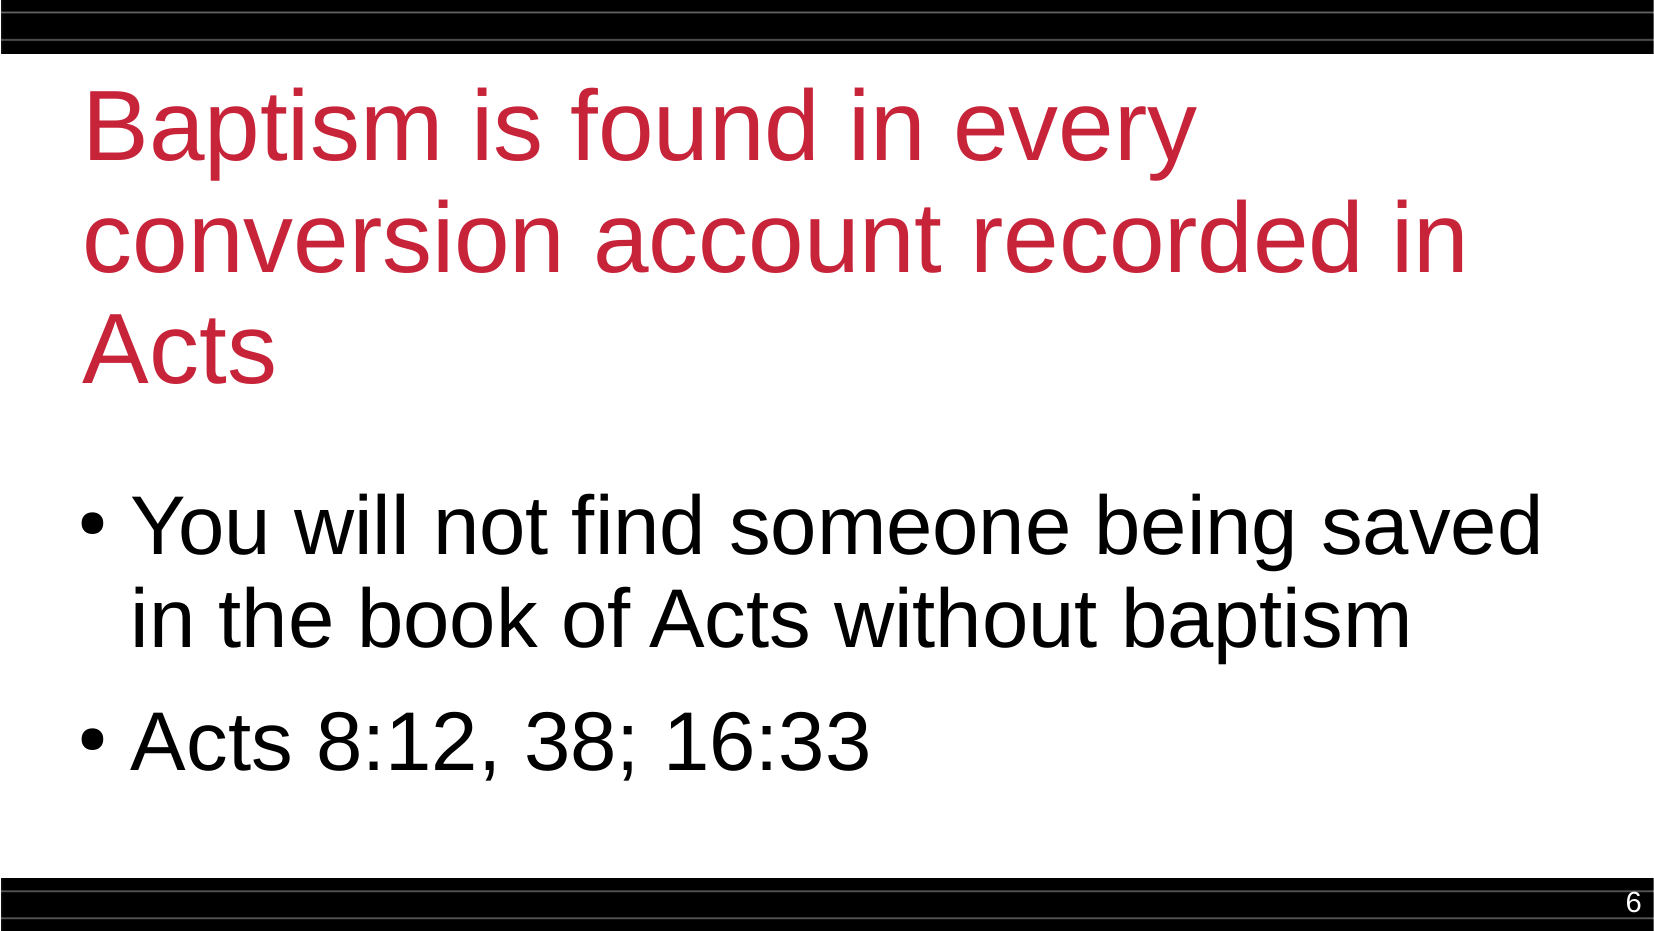

# Baptism is found in every conversion account recorded in Acts
You will not find someone being saved in the book of Acts without baptism
Acts 8:12, 38; 16:33